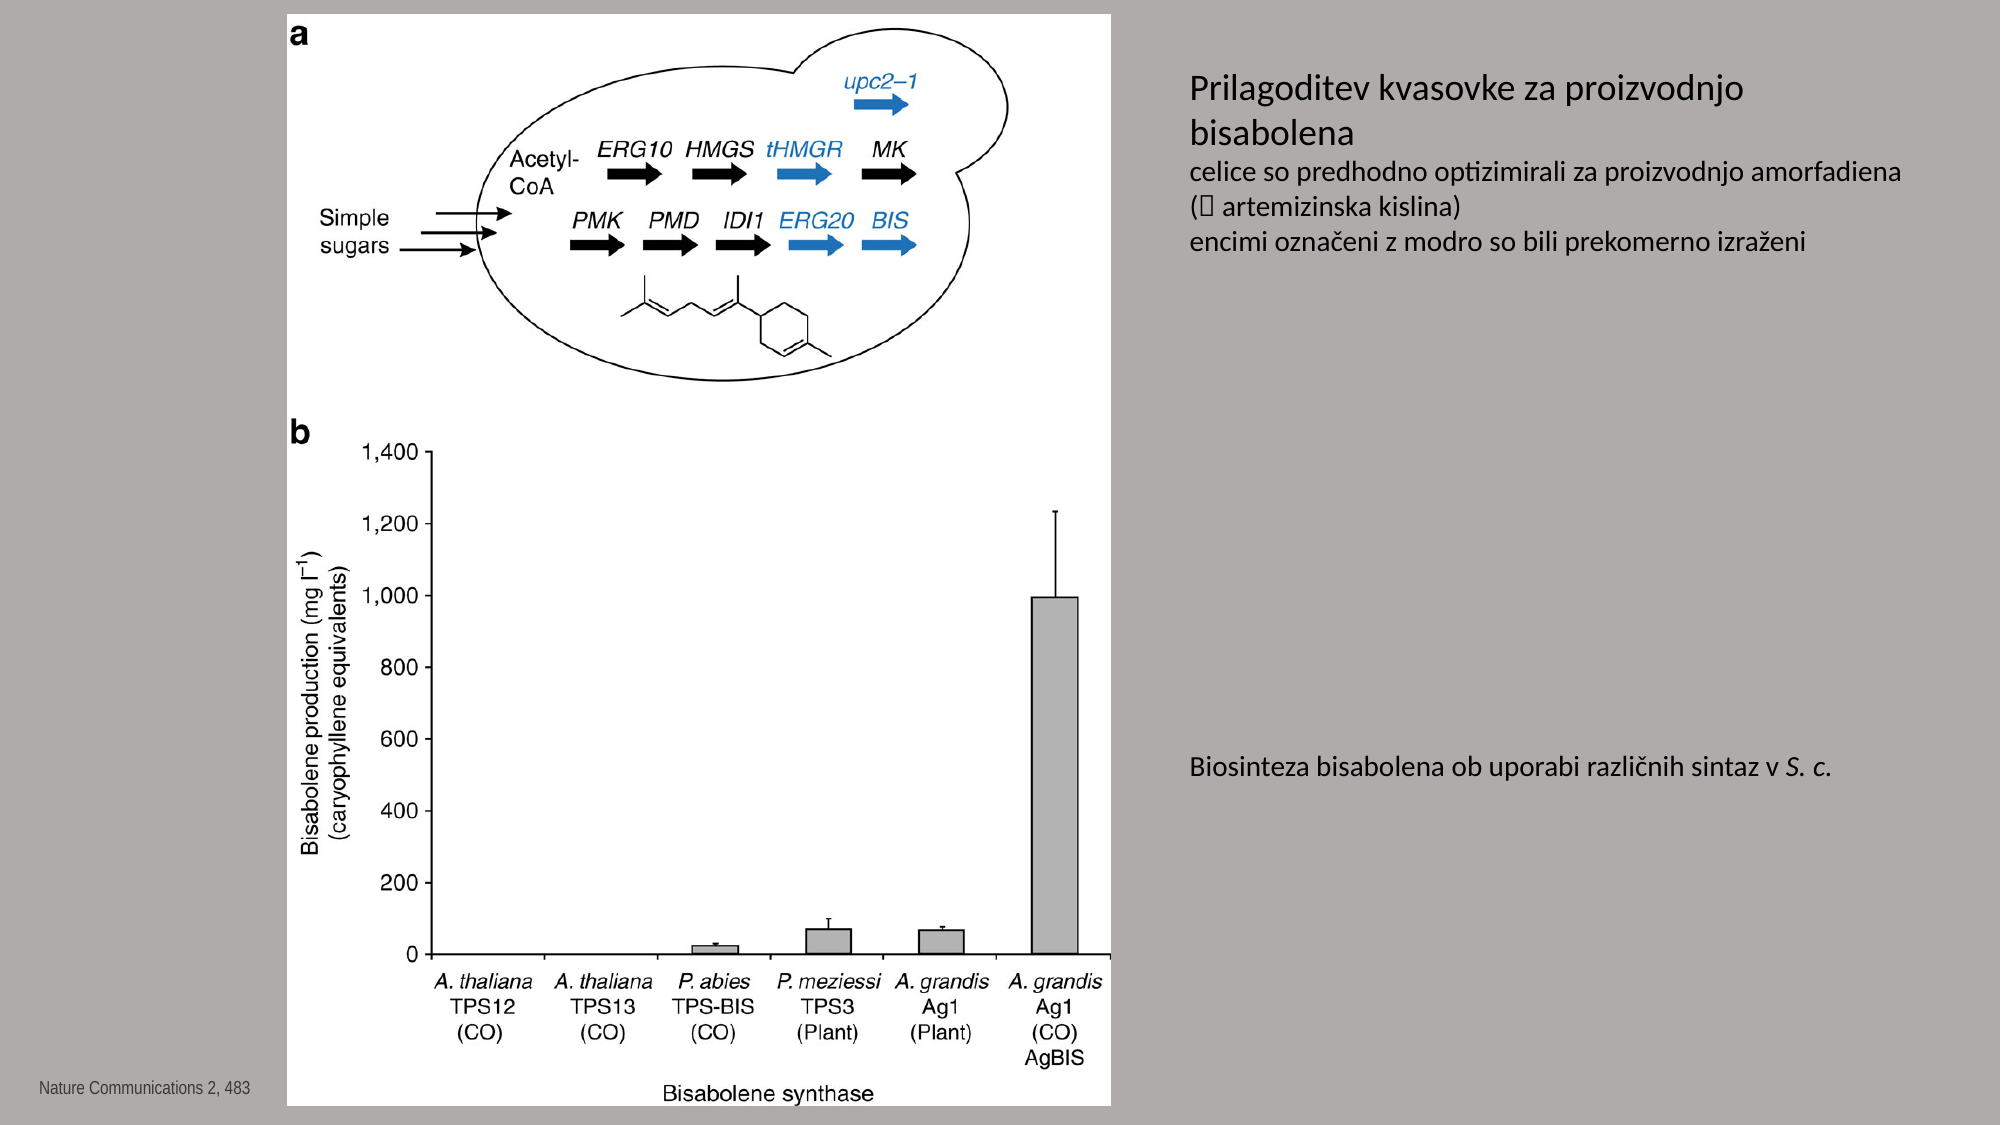

Prilagoditev kvasovke za proizvodnjo bisabolena
celice so predhodno optizimirali za proizvodnjo amorfadiena ( artemizinska kislina)
encimi označeni z modro so bili prekomerno izraženi
Biosinteza bisabolena ob uporabi različnih sintaz v S. c.
 Nature Communications 2, 483